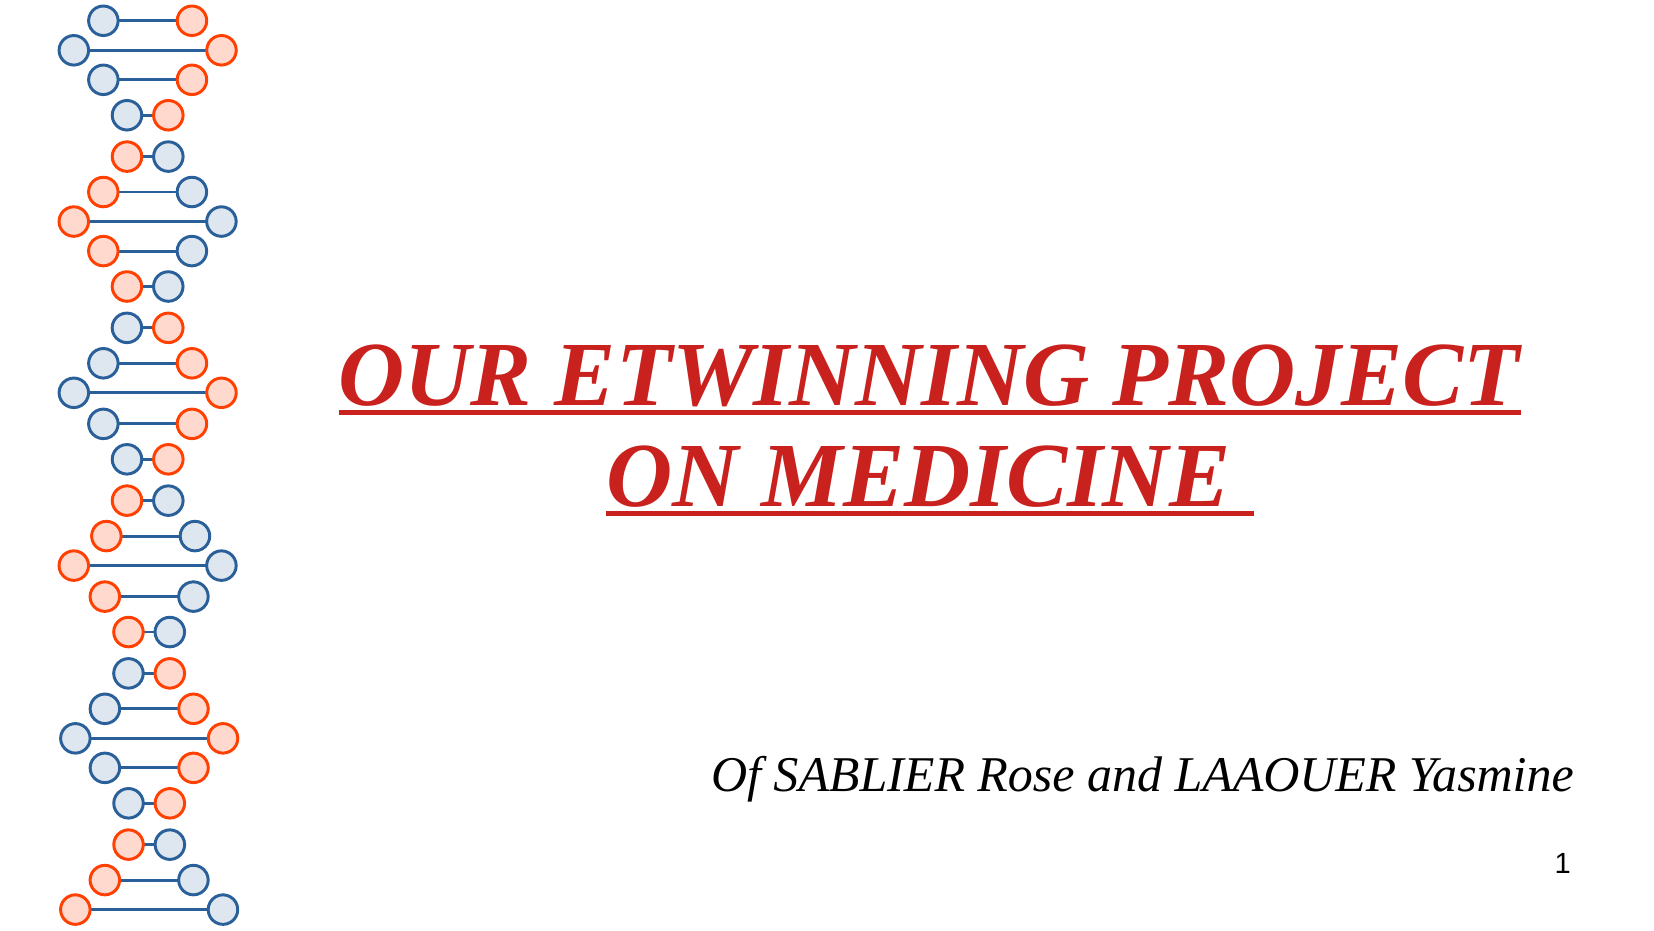

# OUR ETWINNING PROJECT ON MEDICINE
 Of SABLIER Rose and LAAOUER Yasmine
1